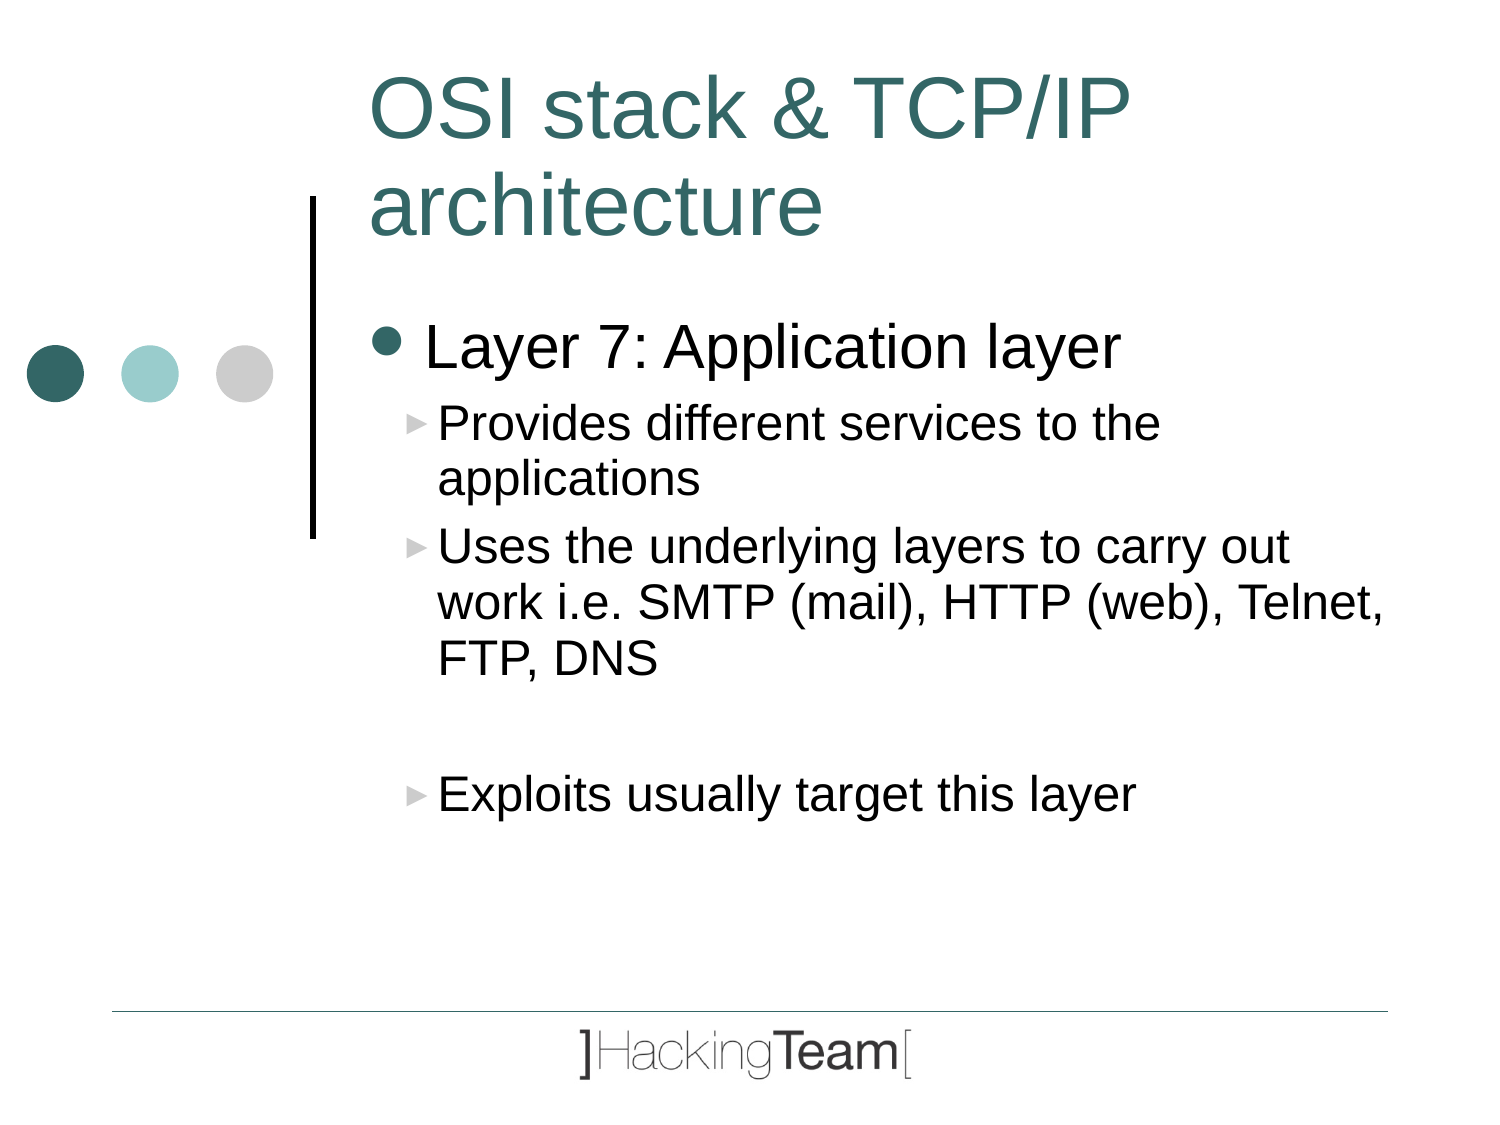

# OSI stack & TCP/IP architecture
Layer 7: Application layer
Provides different services to the applications
Uses the underlying layers to carry out work i.e. SMTP (mail), HTTP (web), Telnet, FTP, DNS
Exploits usually target this layer